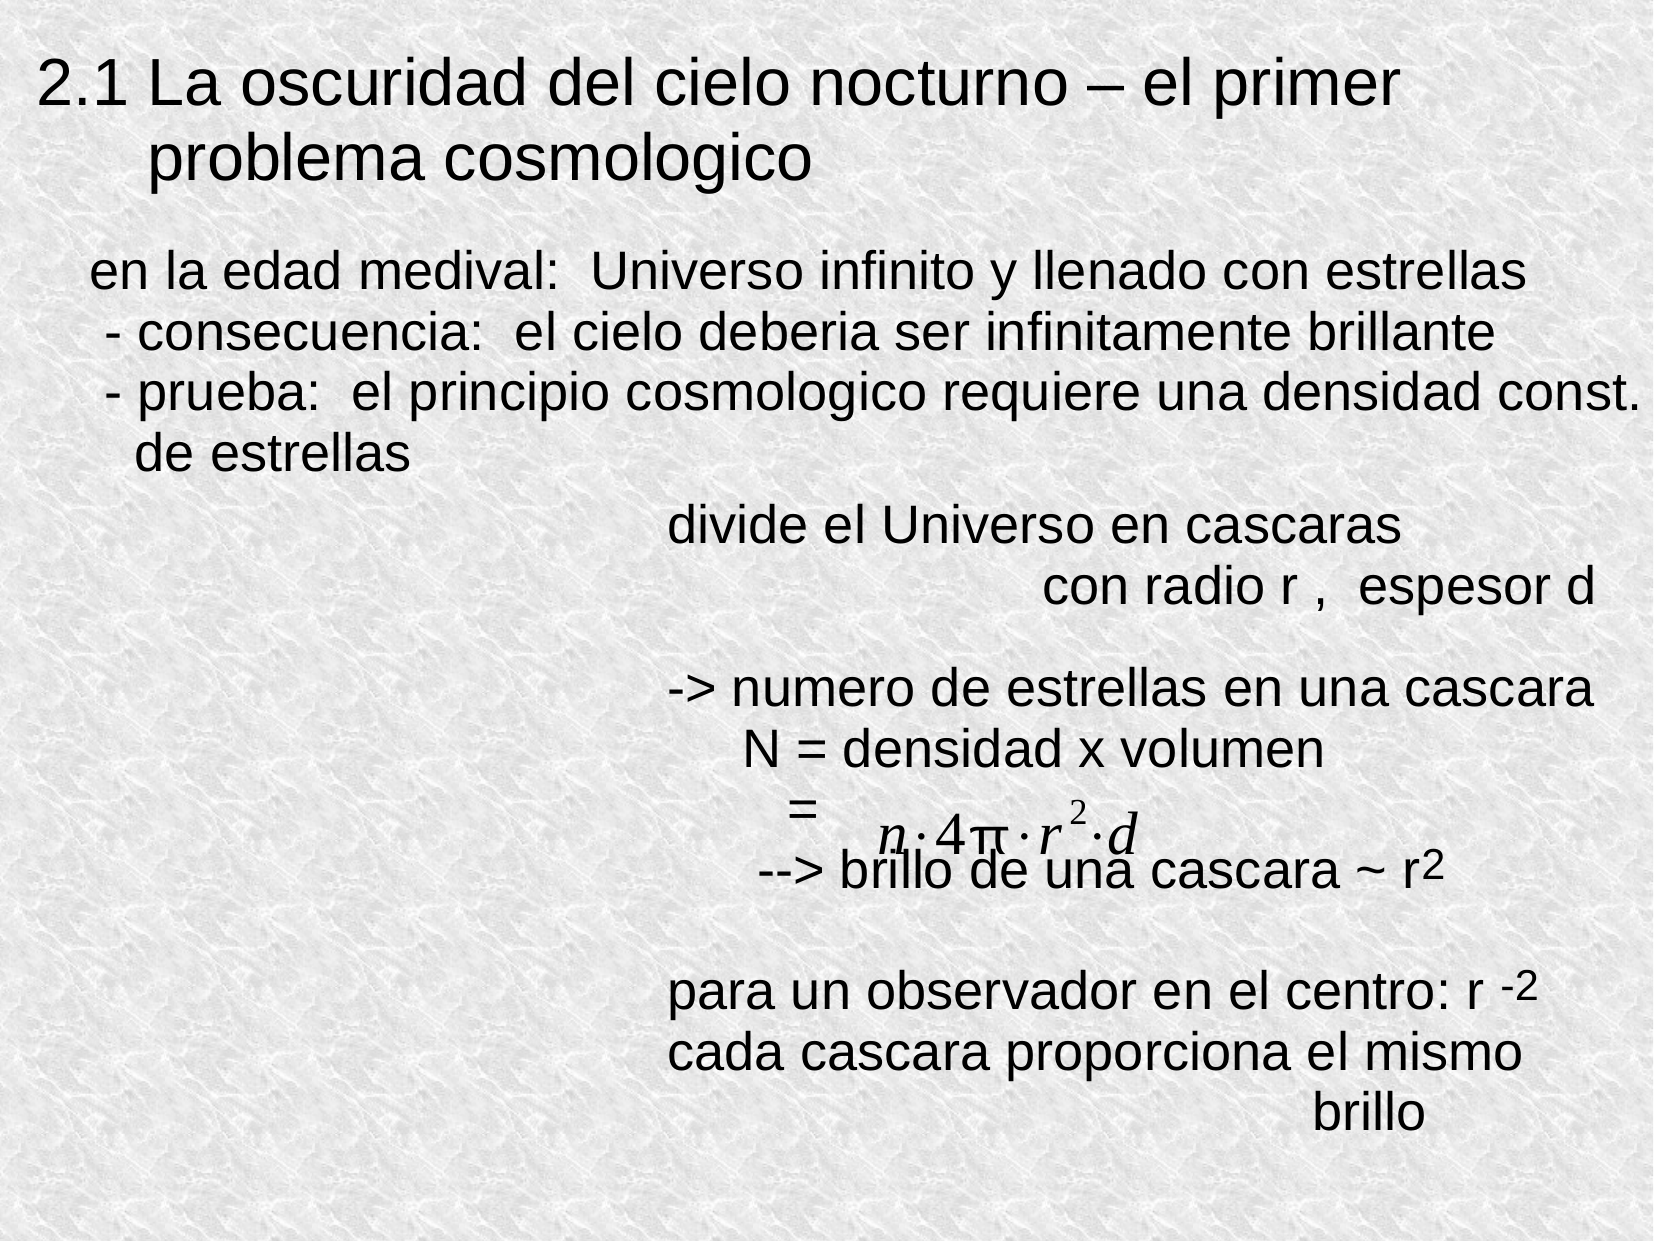

2.1 La oscuridad del cielo nocturno – el primer
 problema cosmologico
en la edad medival: Universo infinito y llenado con estrellas
 - consecuencia: el cielo deberia ser infinitamente brillante
 - prueba: el principio cosmologico requiere una densidad const.
 de estrellas
divide el Universo en cascaras
 con radio r , espesor d
-> numero de estrellas en una cascara
 N = densidad x volumen
 =
 --> brillo de una cascara ~ r2
para un observador en el centro: r -2
cada cascara proporciona el mismo
 brillo